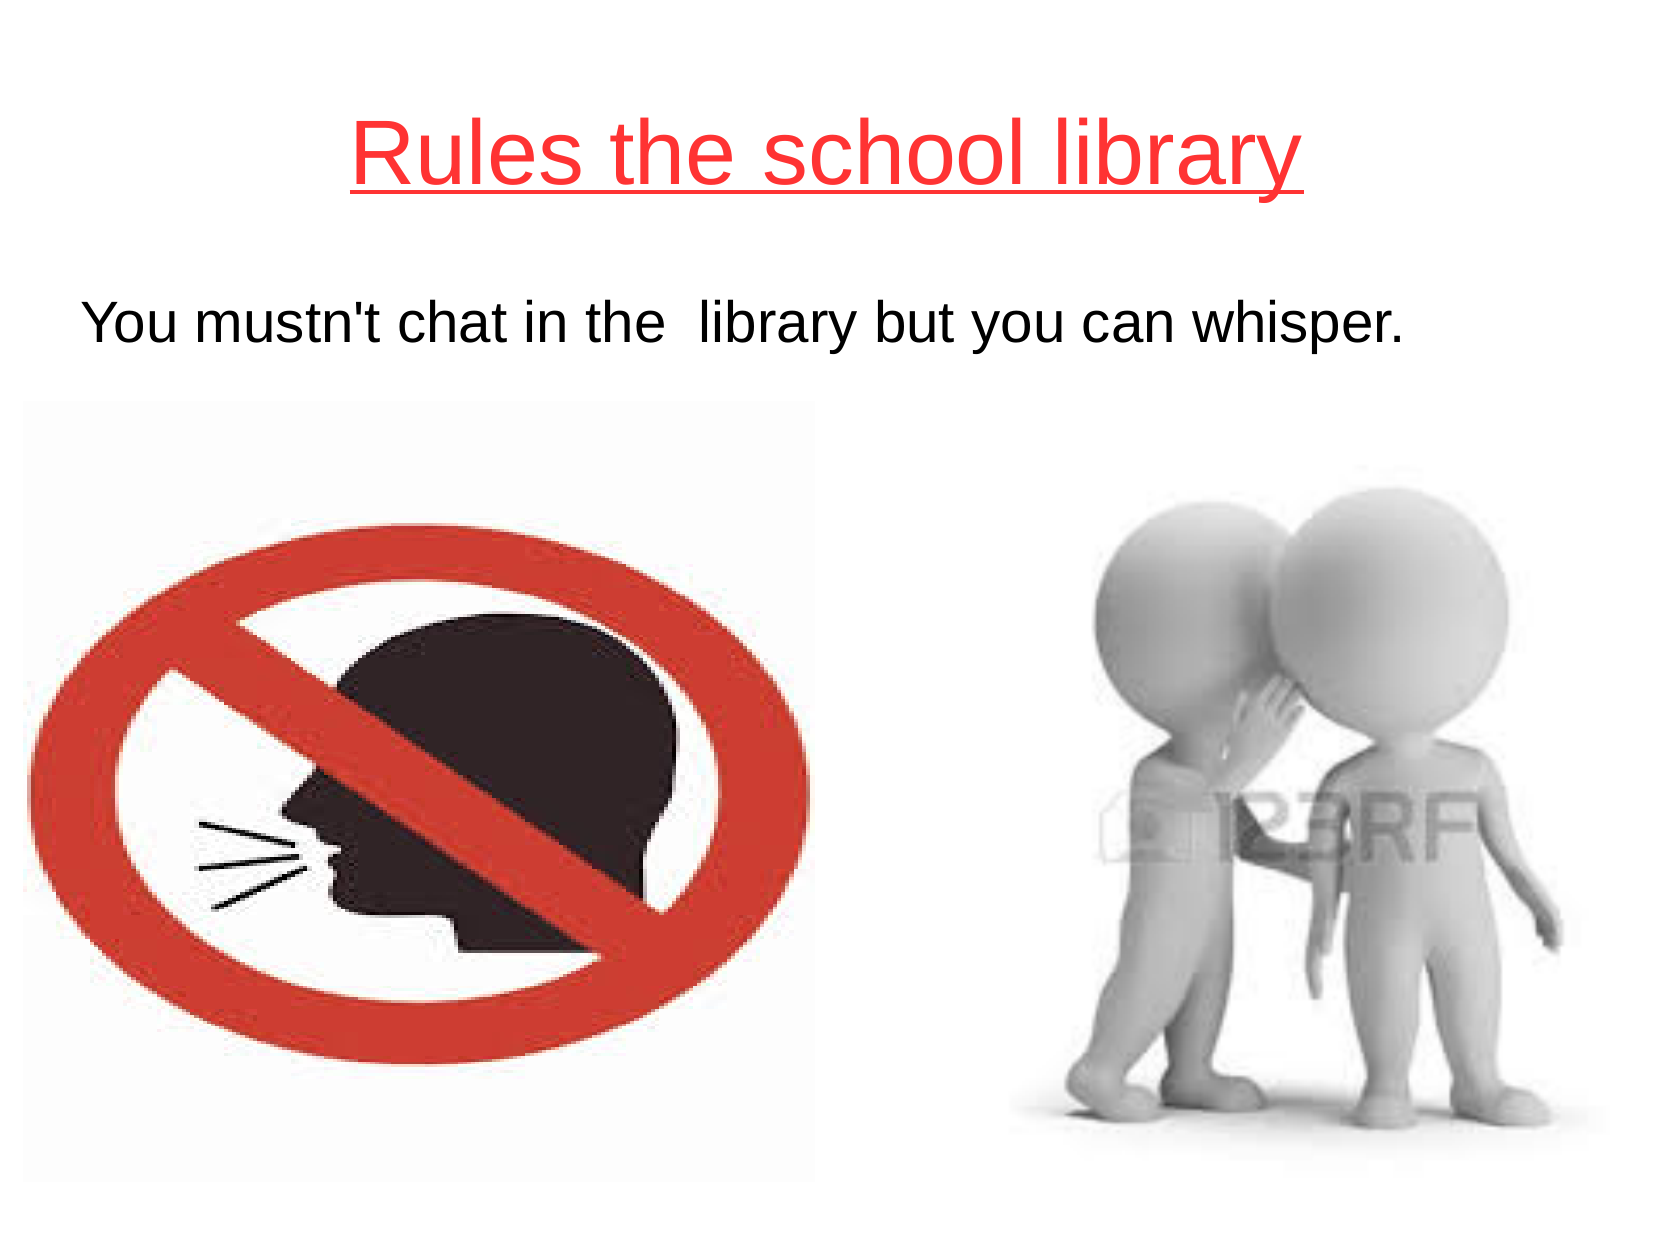

# Rules the school library
You mustn't chat in the library but you can whisper.